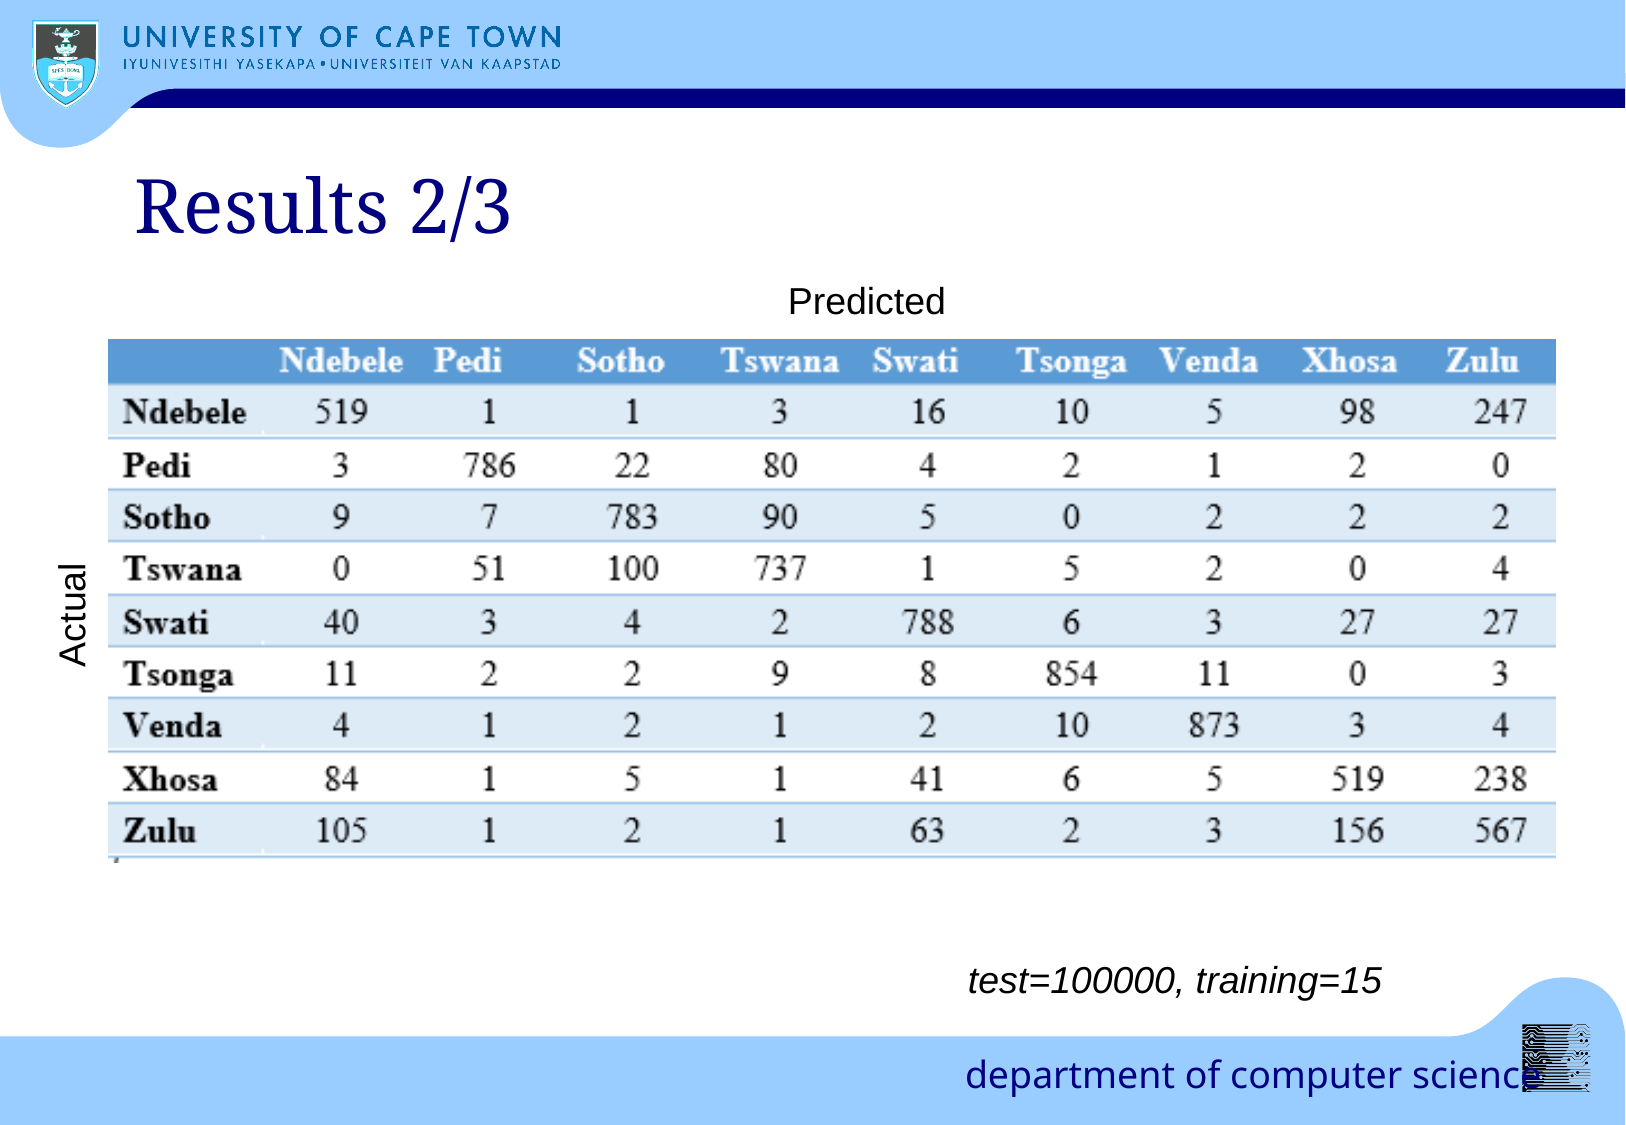

# Results 2/3
Predicted
Actual
test=100000, training=15